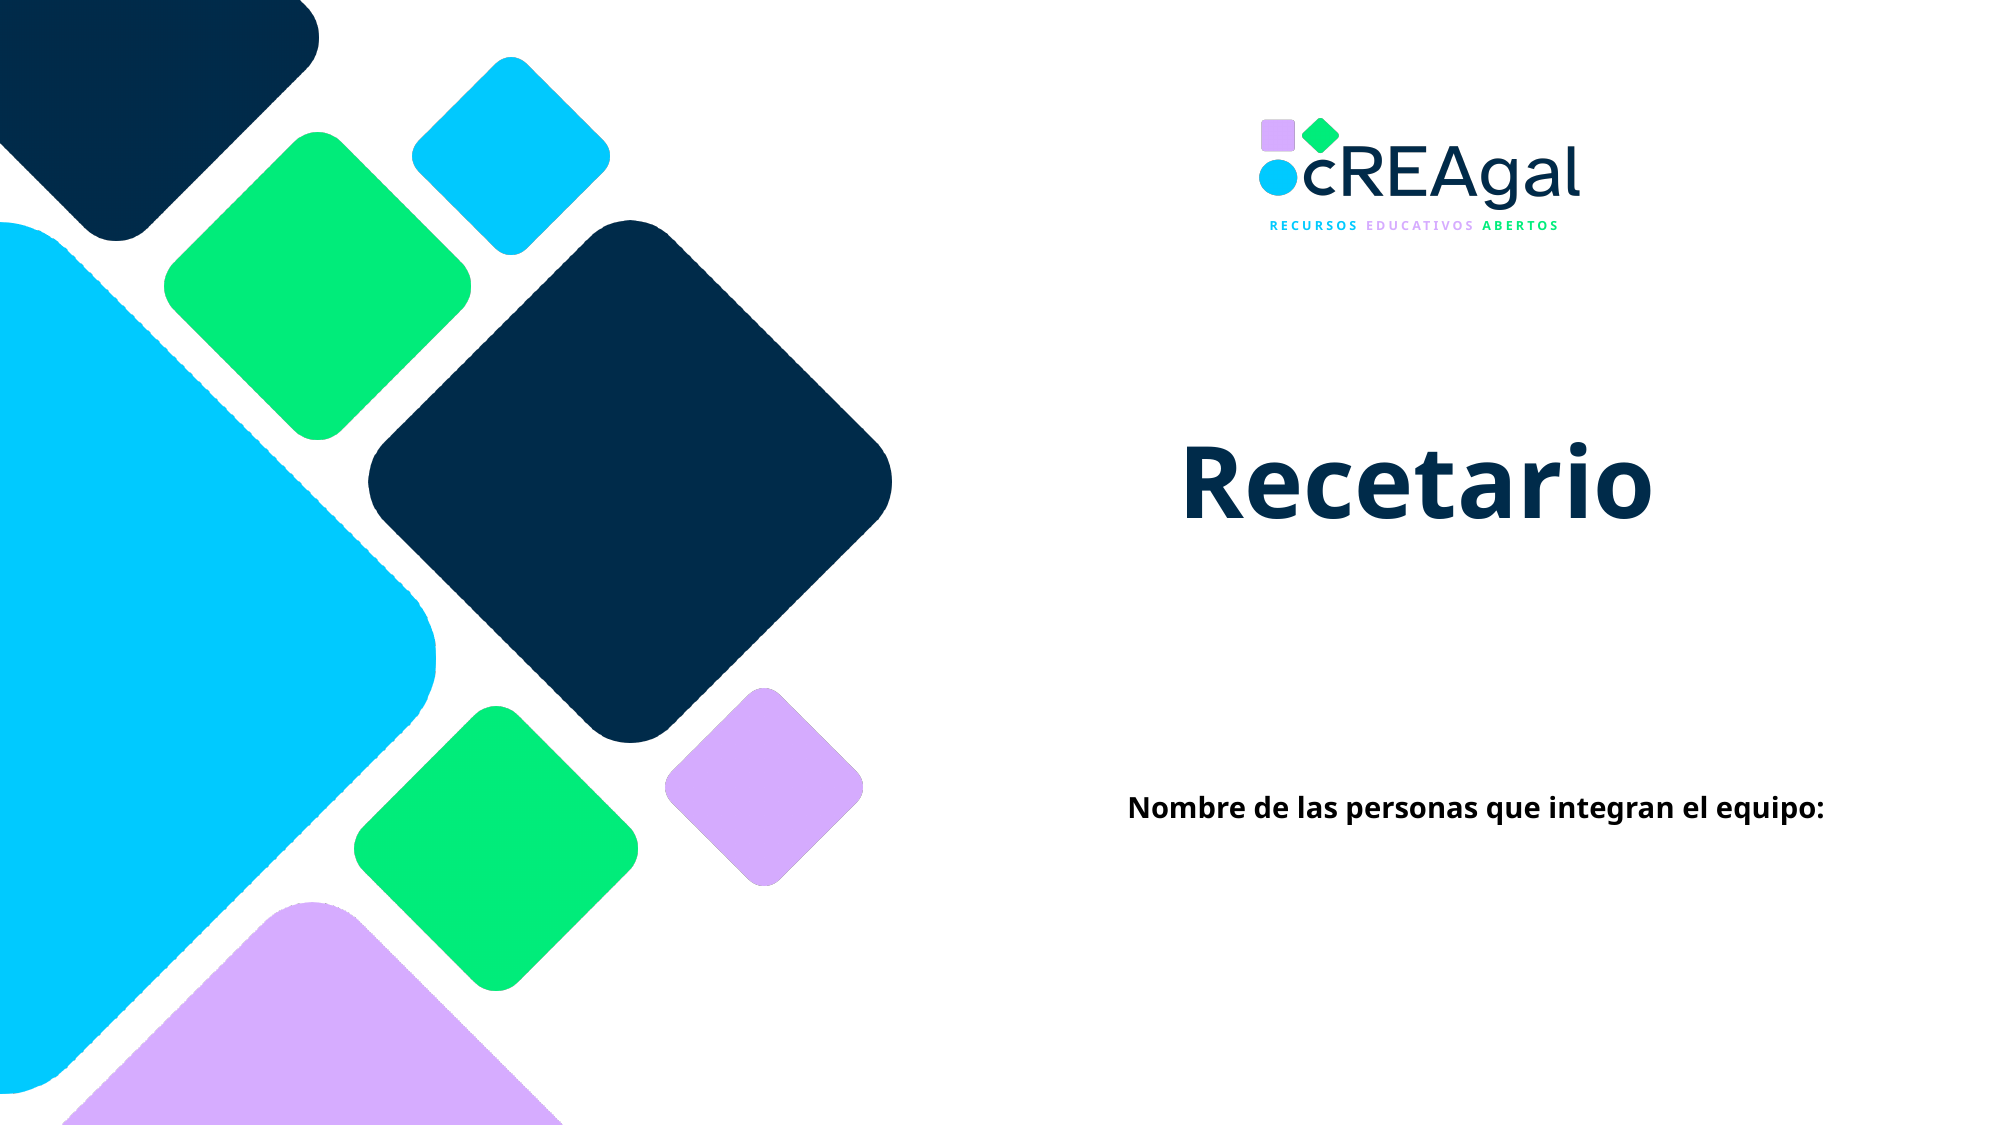

# Recetario
Nombre de las personas que integran el equipo: